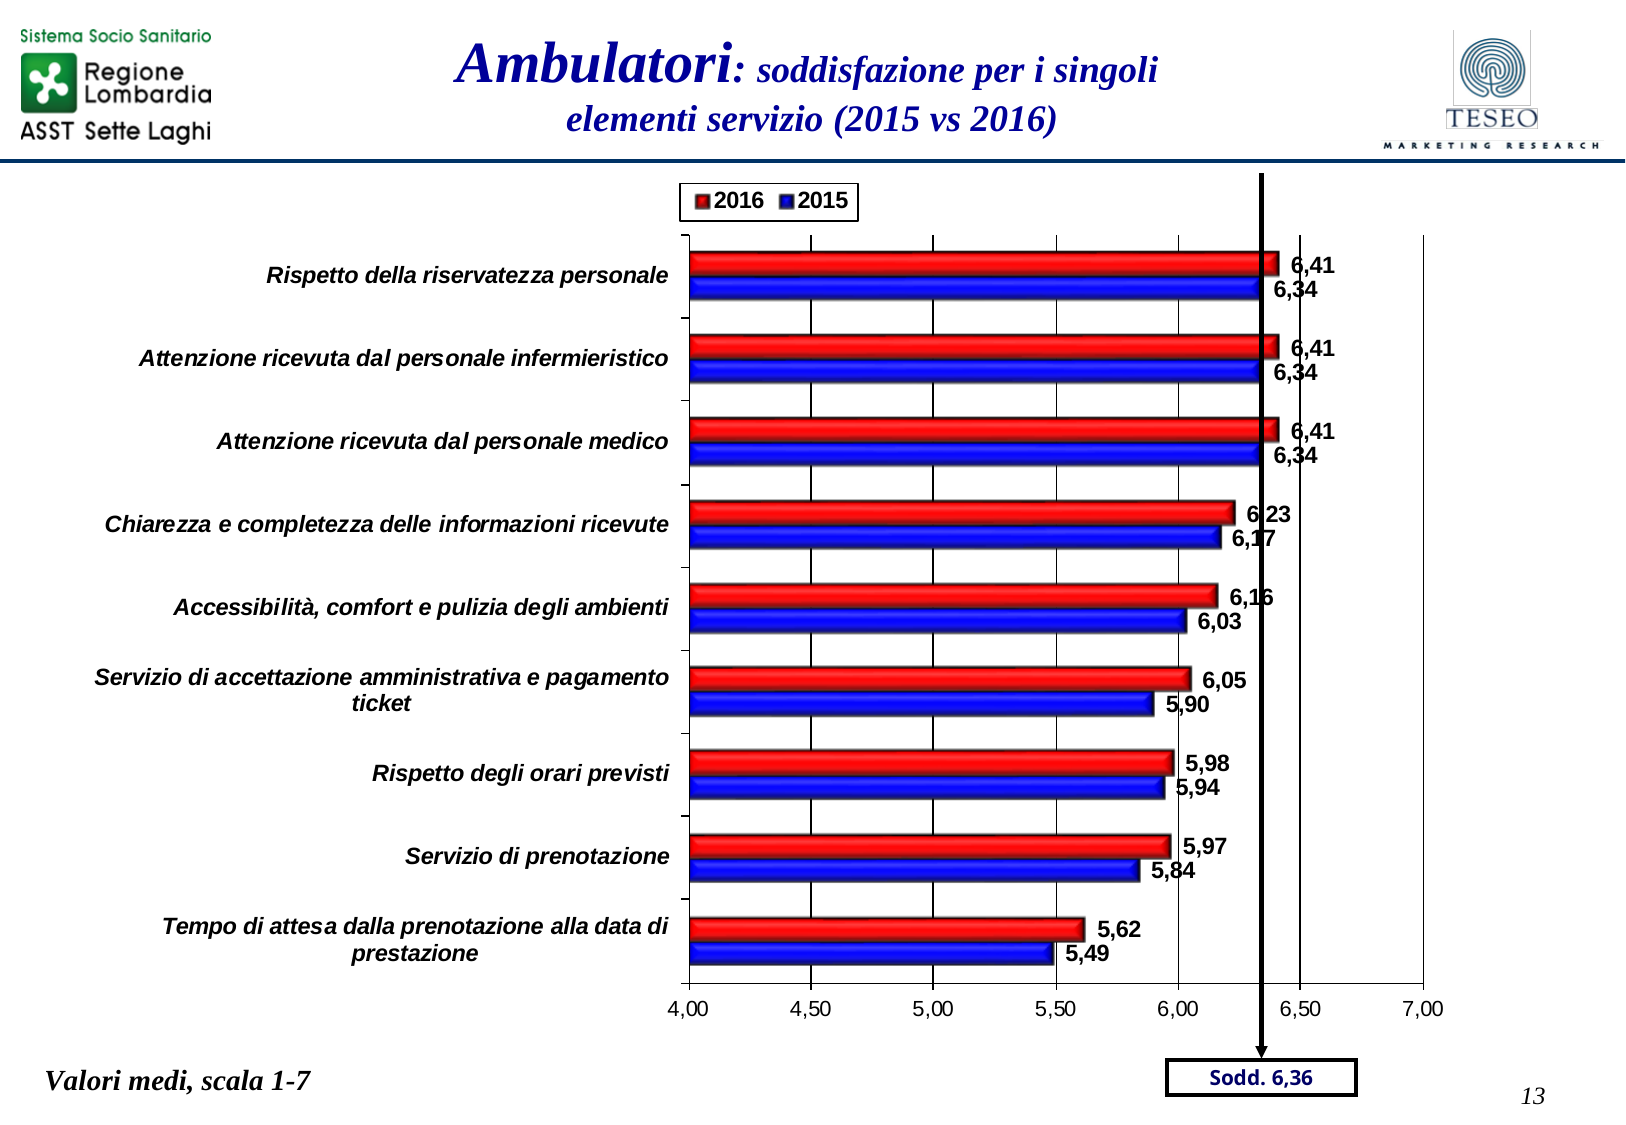

Ambulatori: soddisfazione per i singoli
elementi servizio (2015 vs 2016)
Valori medi, scala 1-7
Sodd. 6,36